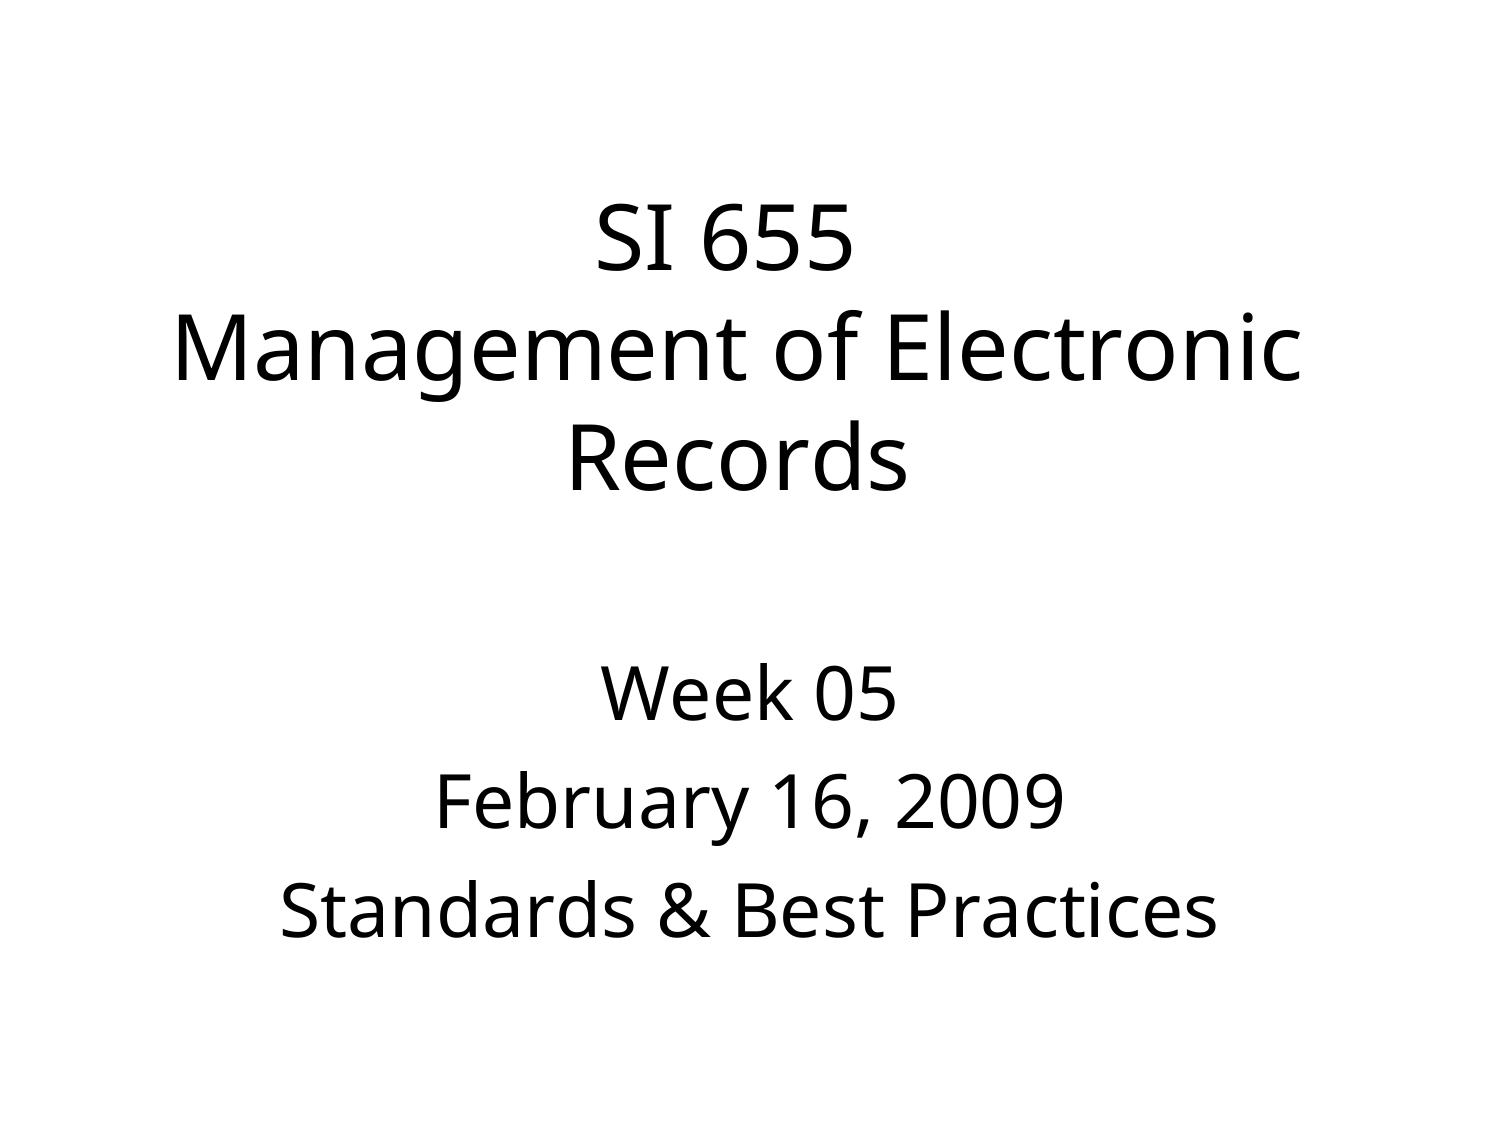

# SI 655 Management of Electronic Records
Week 05
February 16, 2009
Standards & Best Practices